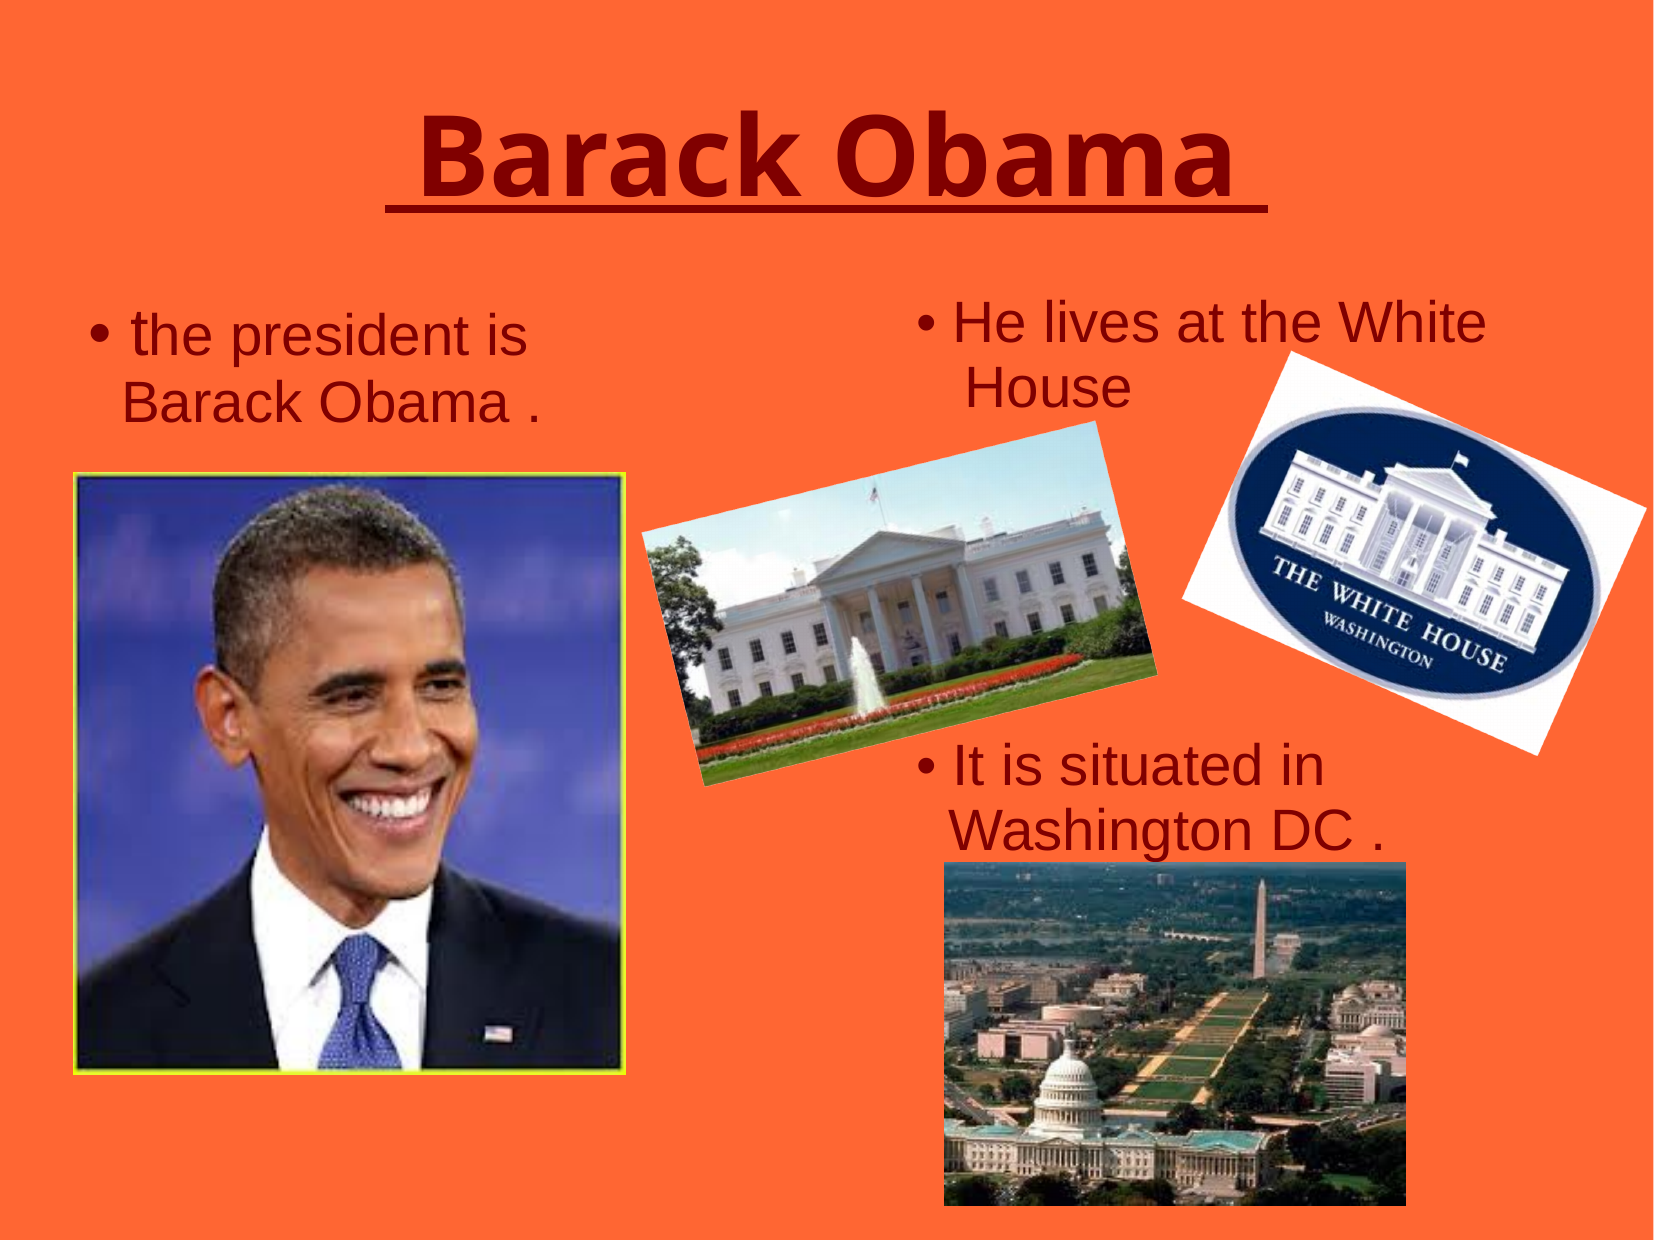

# Barack Obama
• He lives at the White House
• It is situated in Washington DC .
• the president is Barack Obama .